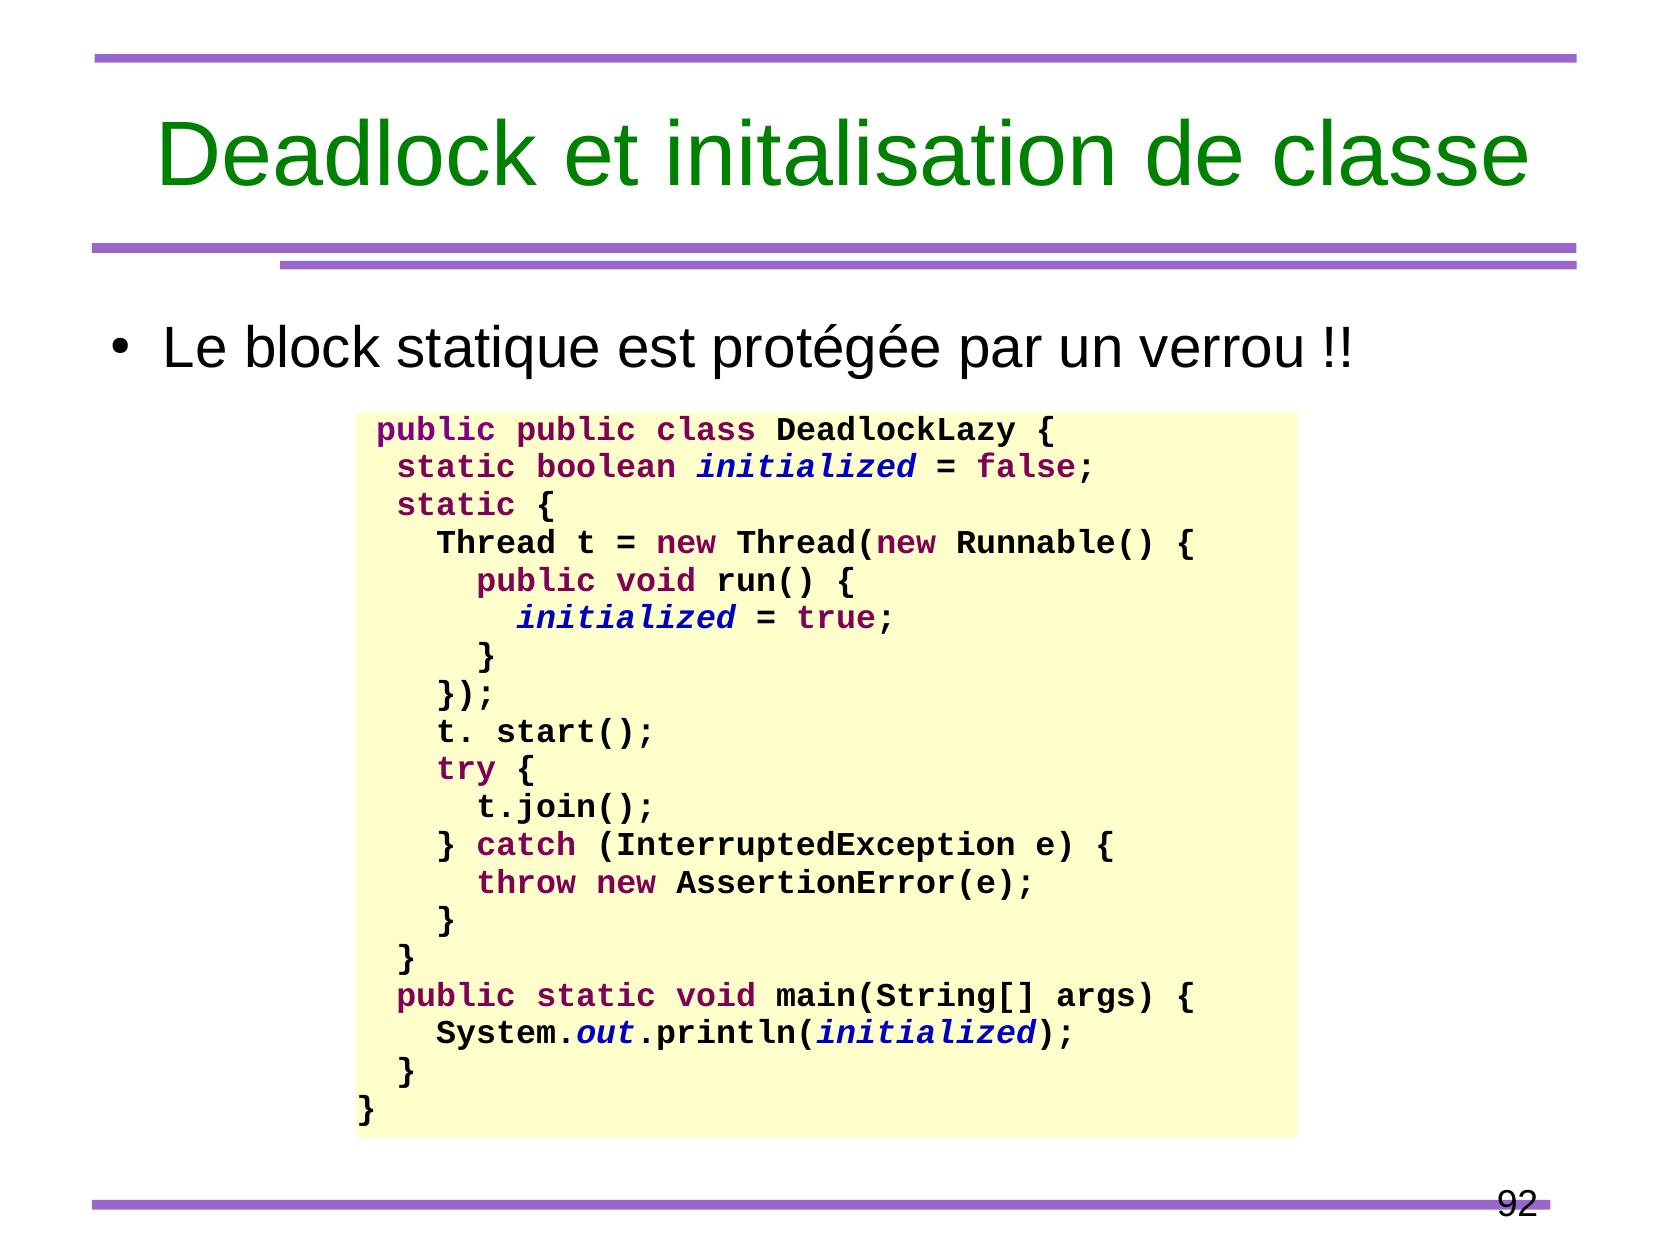

# Deadlock et initalisation de classe
Le block statique est protégée par un verrou !!
 public public class DeadlockLazy {
 static boolean initialized = false;
 static {
 Thread t = new Thread(new Runnable() {
 public void run() {
 initialized = true;
 }
 });
 t. start();
 try {
 t.join();
 } catch (InterruptedException e) {
 throw new AssertionError(e);
 }
 }
 public static void main(String[] args) {
 System.out.println(initialized);
 }
}